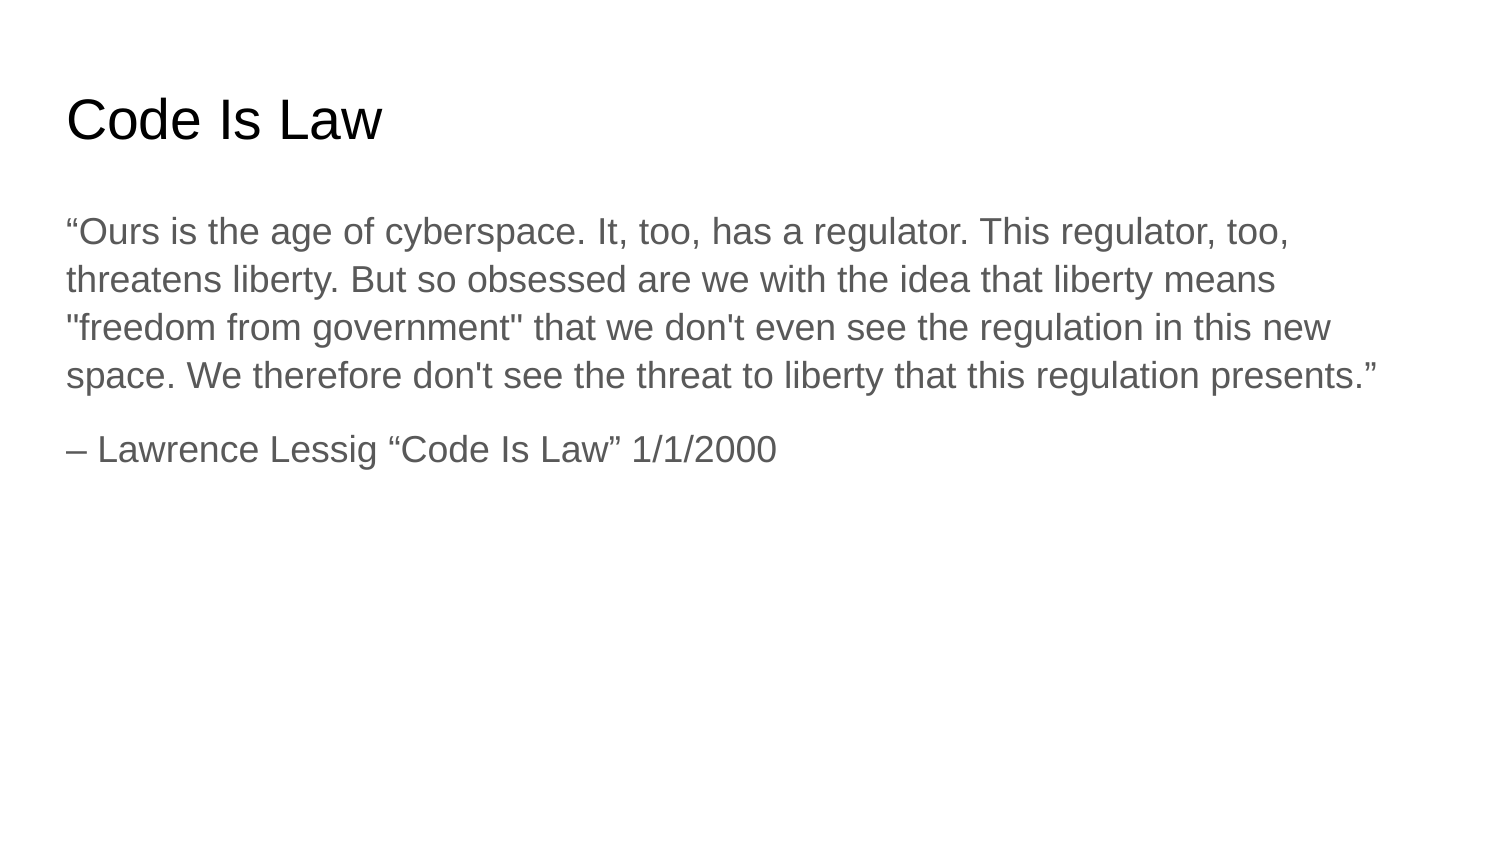

# Code Is Law
“Ours is the age of cyberspace. It, too, has a regulator. This regulator, too, threatens liberty. But so obsessed are we with the idea that liberty means "freedom from government" that we don't even see the regulation in this new space. We therefore don't see the threat to liberty that this regulation presents.”
– Lawrence Lessig “Code Is Law” 1/1/2000